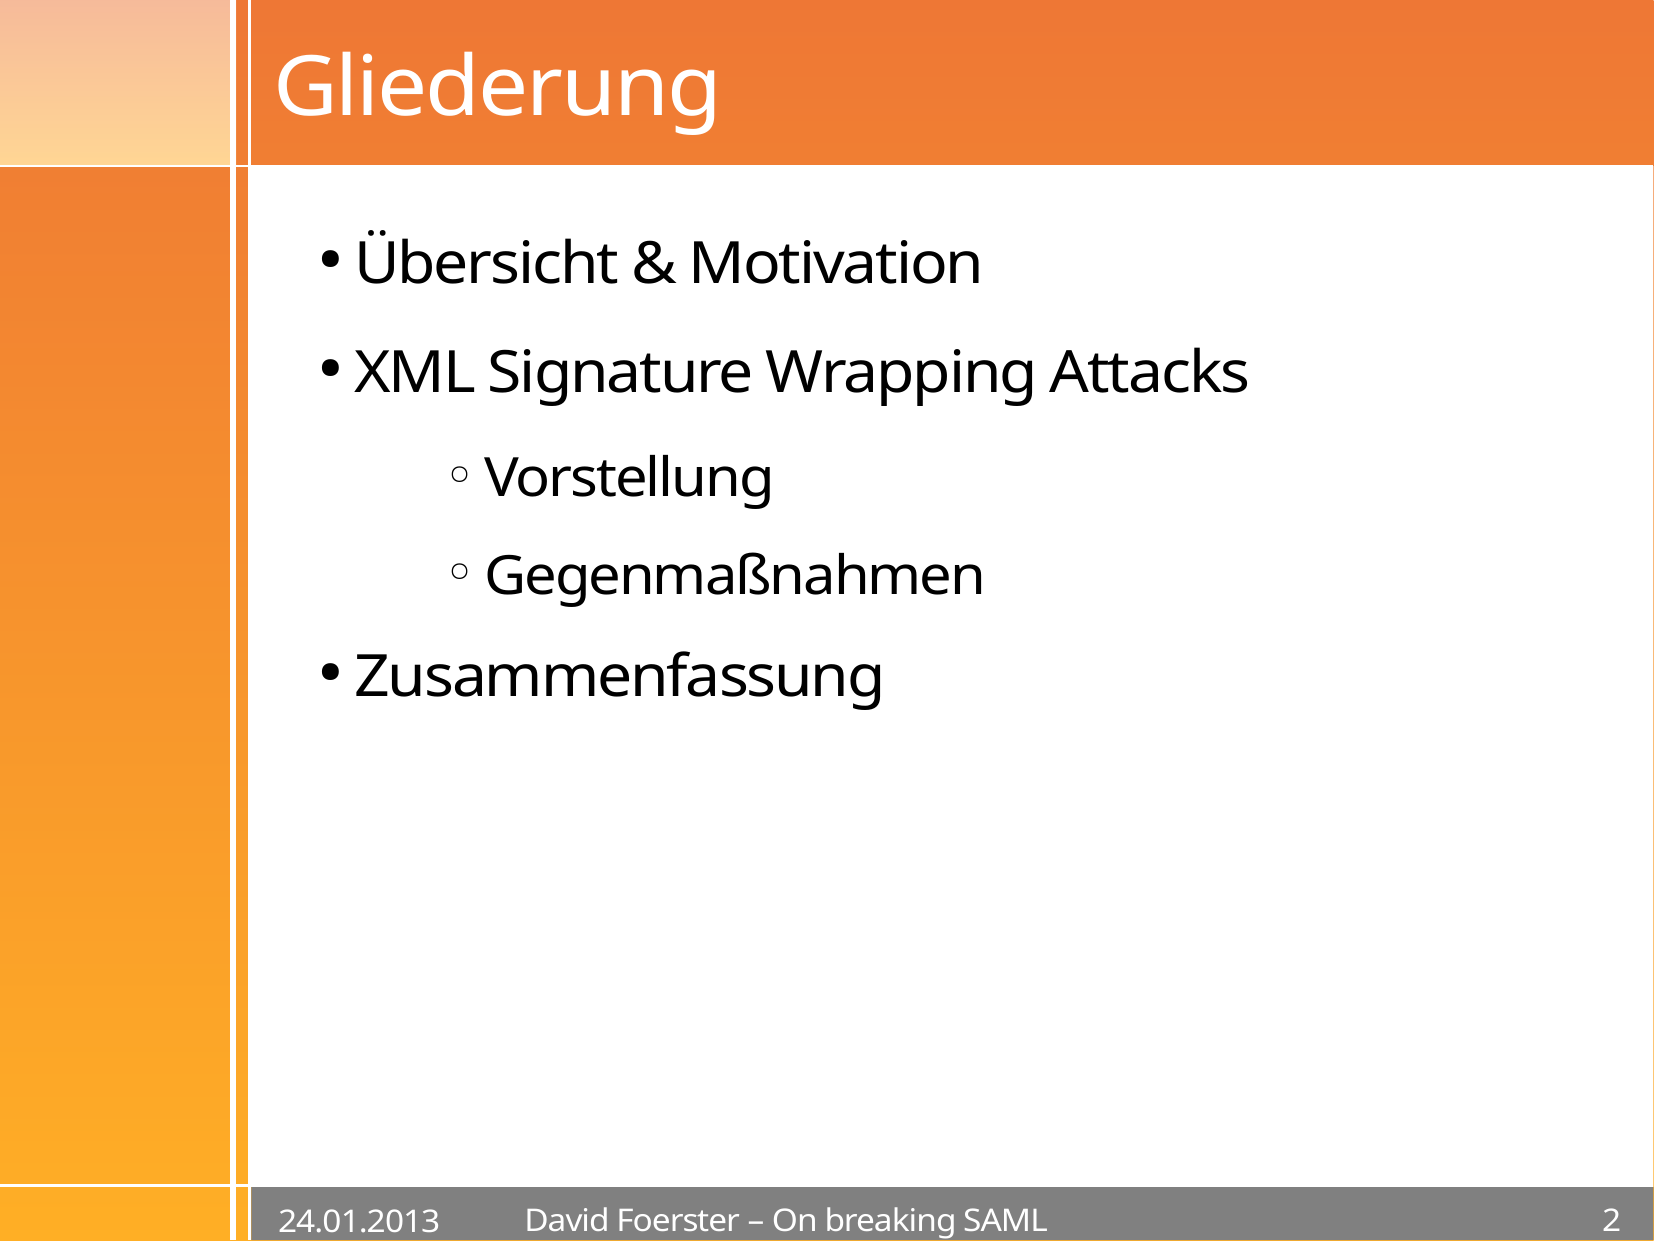

# Gliederung
Übersicht & Motivation
XML Signature Wrapping Attacks
Vorstellung
Gegenmaßnahmen
Zusammenfassung